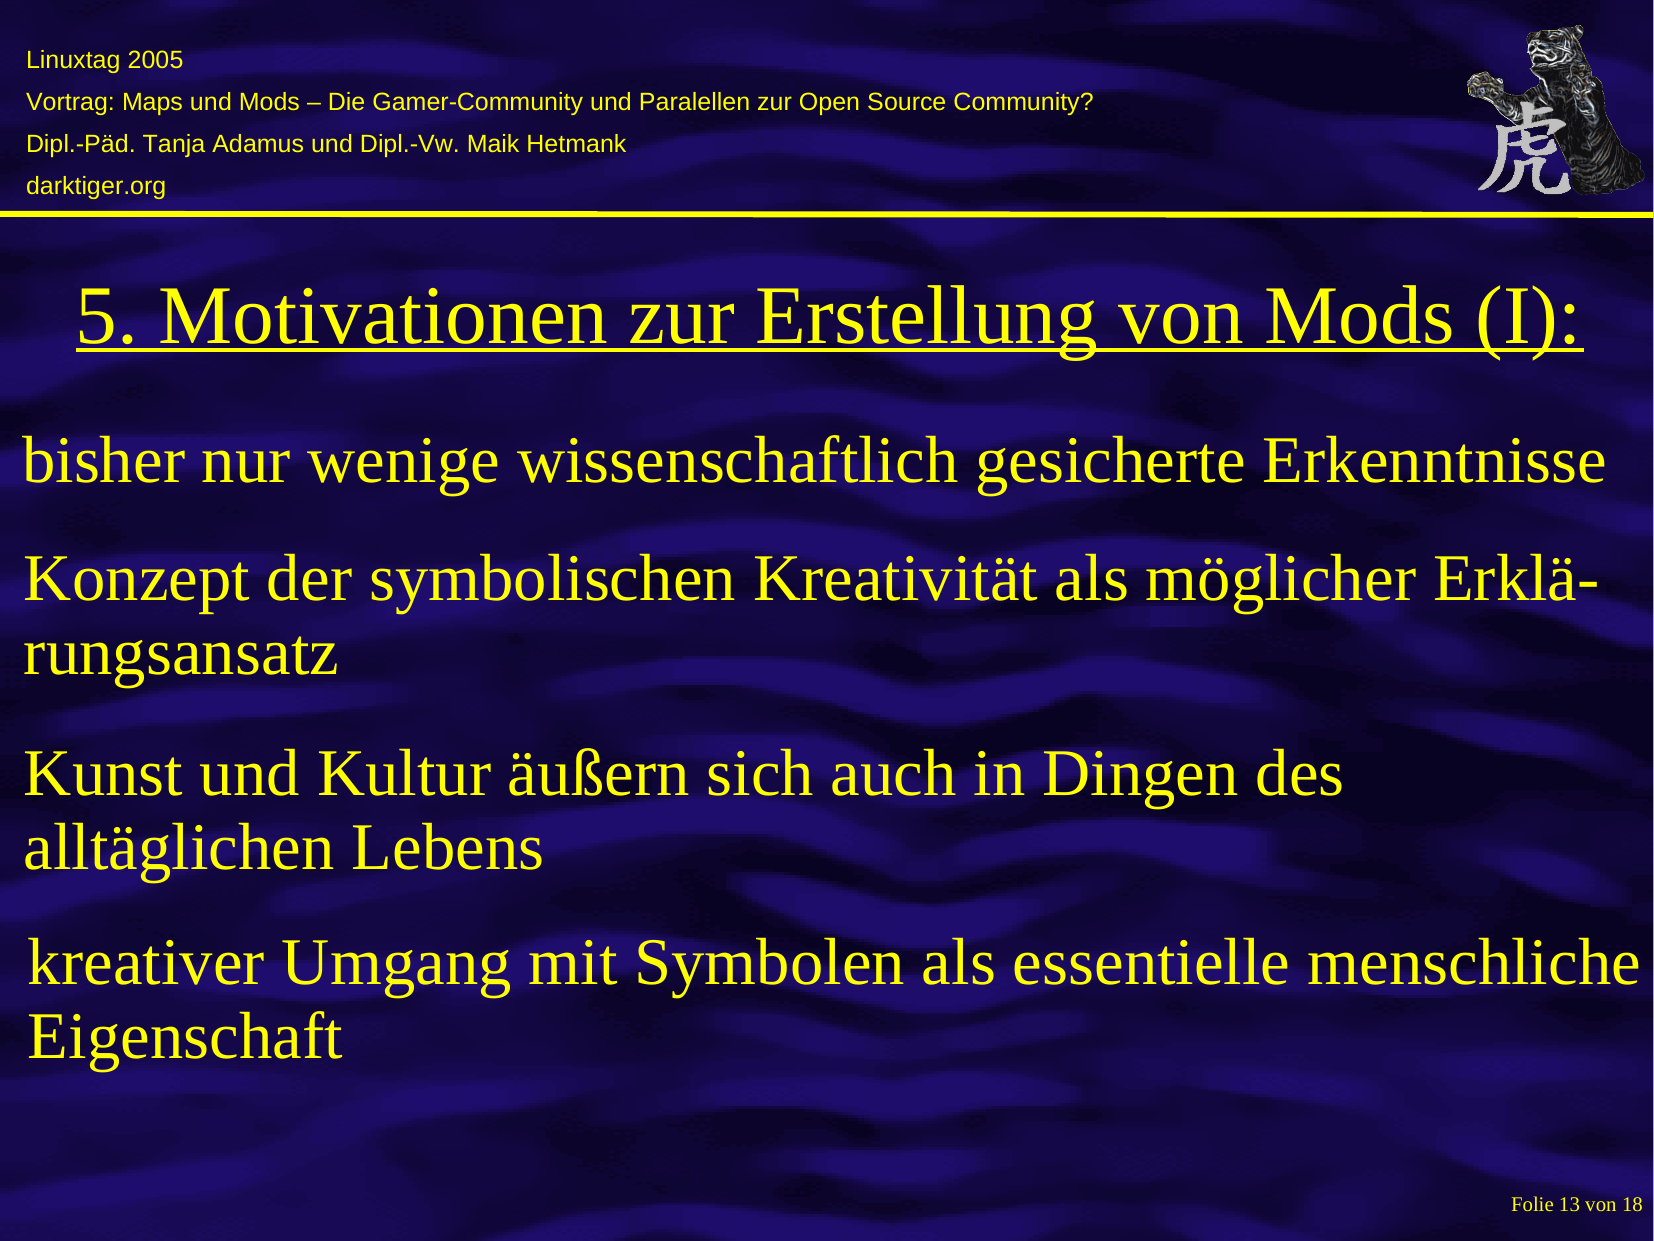

Linuxtag 2005
Vortrag: Maps und Mods – Die Gamer-Community und Paralellen zur Open Source Community?
Dipl.-Päd. Tanja Adamus und Dipl.-Vw. Maik Hetmank
darktiger.org
5. Motivationen zur Erstellung von Mods (I):
bisher nur wenige wissenschaftlich gesicherte Erkenntnisse
Konzept der symbolischen Kreativität als möglicher Erklä-
rungsansatz
Kunst und Kultur äußern sich auch in Dingen des
alltäglichen Lebens
kreativer Umgang mit Symbolen als essentielle menschliche
Eigenschaft
Folie 13 von 18